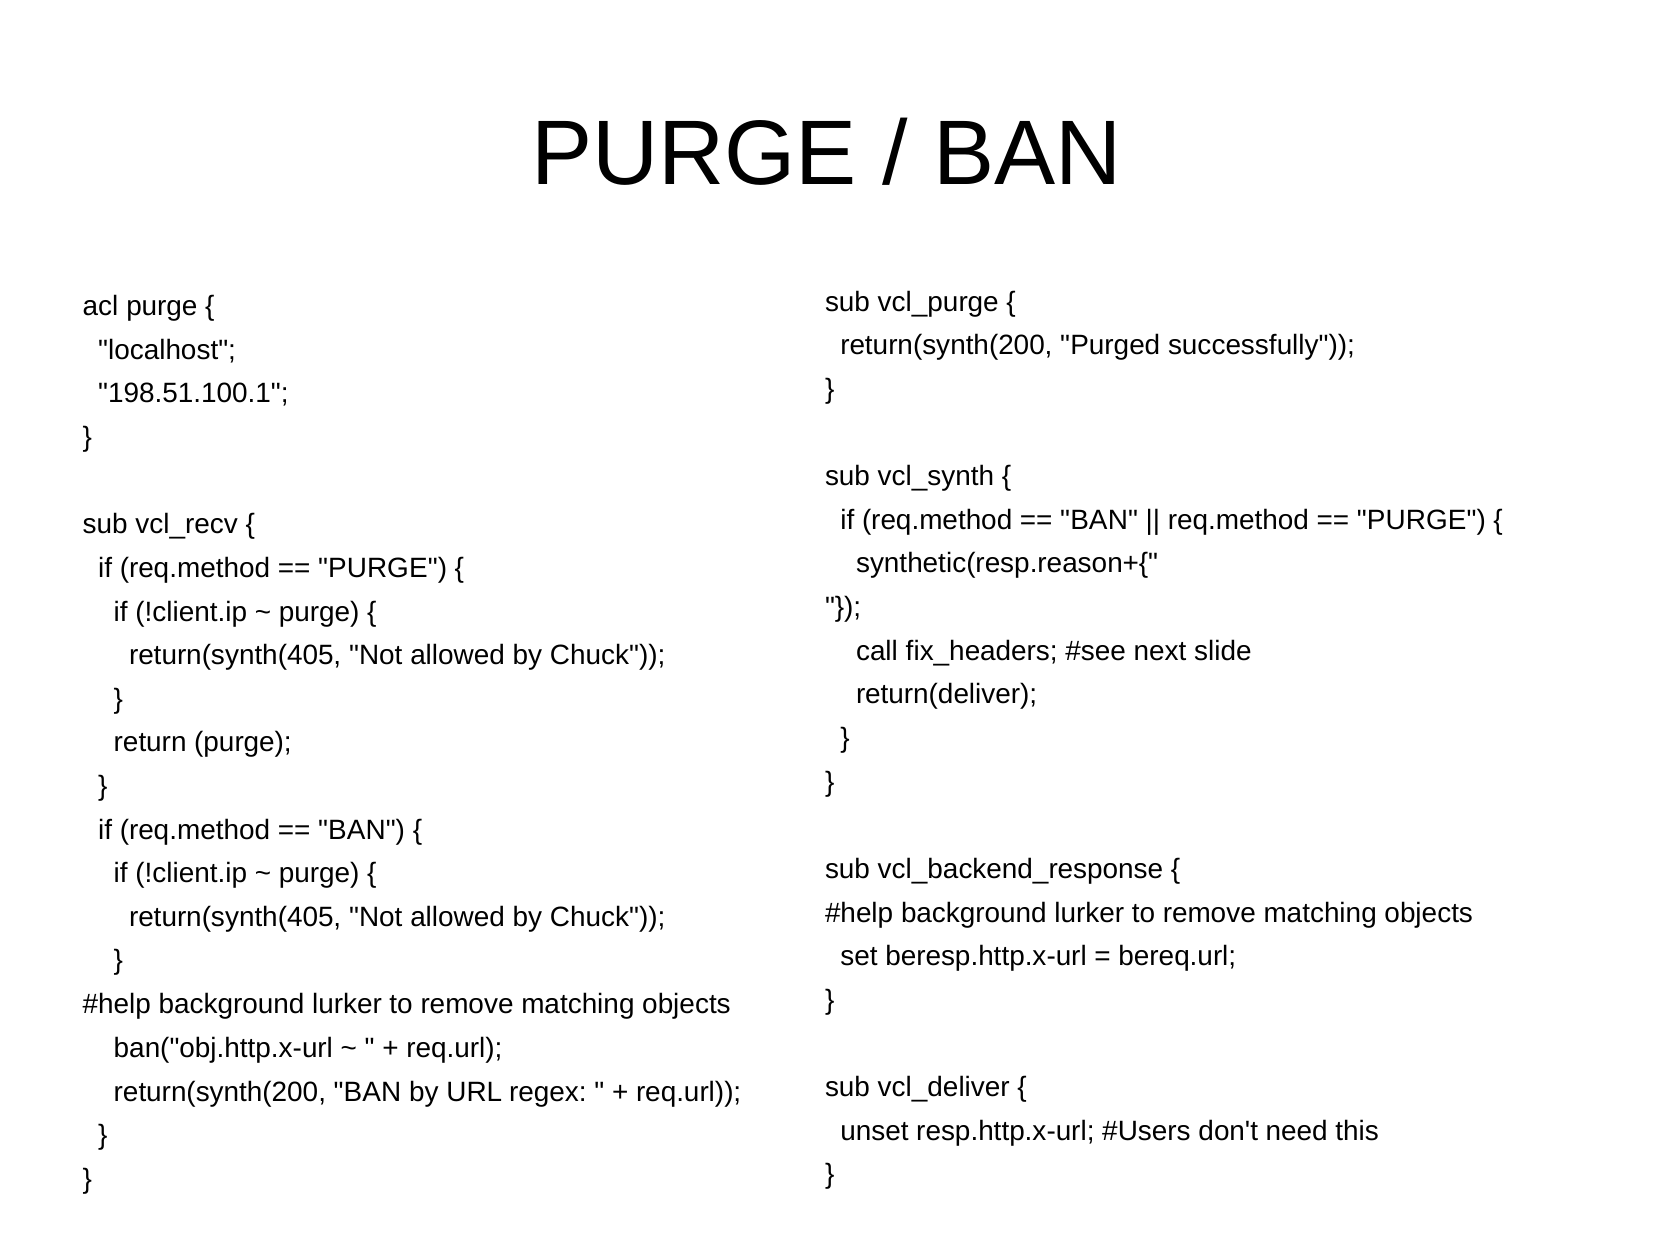

# PURGE / BAN
sub vcl_purge {
 return(synth(200, "Purged successfully"));
}
sub vcl_synth {
 if (req.method == "BAN" || req.method == "PURGE") {
 synthetic(resp.reason+{"
"});
 call fix_headers; #see next slide
 return(deliver);
 }
}
sub vcl_backend_response {
#help background lurker to remove matching objects
 set beresp.http.x-url = bereq.url;
}
sub vcl_deliver {
 unset resp.http.x-url; #Users don't need this
}
acl purge {
 "localhost";
 "198.51.100.1";
}
sub vcl_recv {
 if (req.method == "PURGE") {
 if (!client.ip ~ purge) {
 return(synth(405, "Not allowed by Chuck"));
 }
 return (purge);
 }
 if (req.method == "BAN") {
 if (!client.ip ~ purge) {
 return(synth(405, "Not allowed by Chuck"));
 }
#help background lurker to remove matching objects
 ban("obj.http.x-url ~ " + req.url);
 return(synth(200, "BAN by URL regex: " + req.url));
 }
}